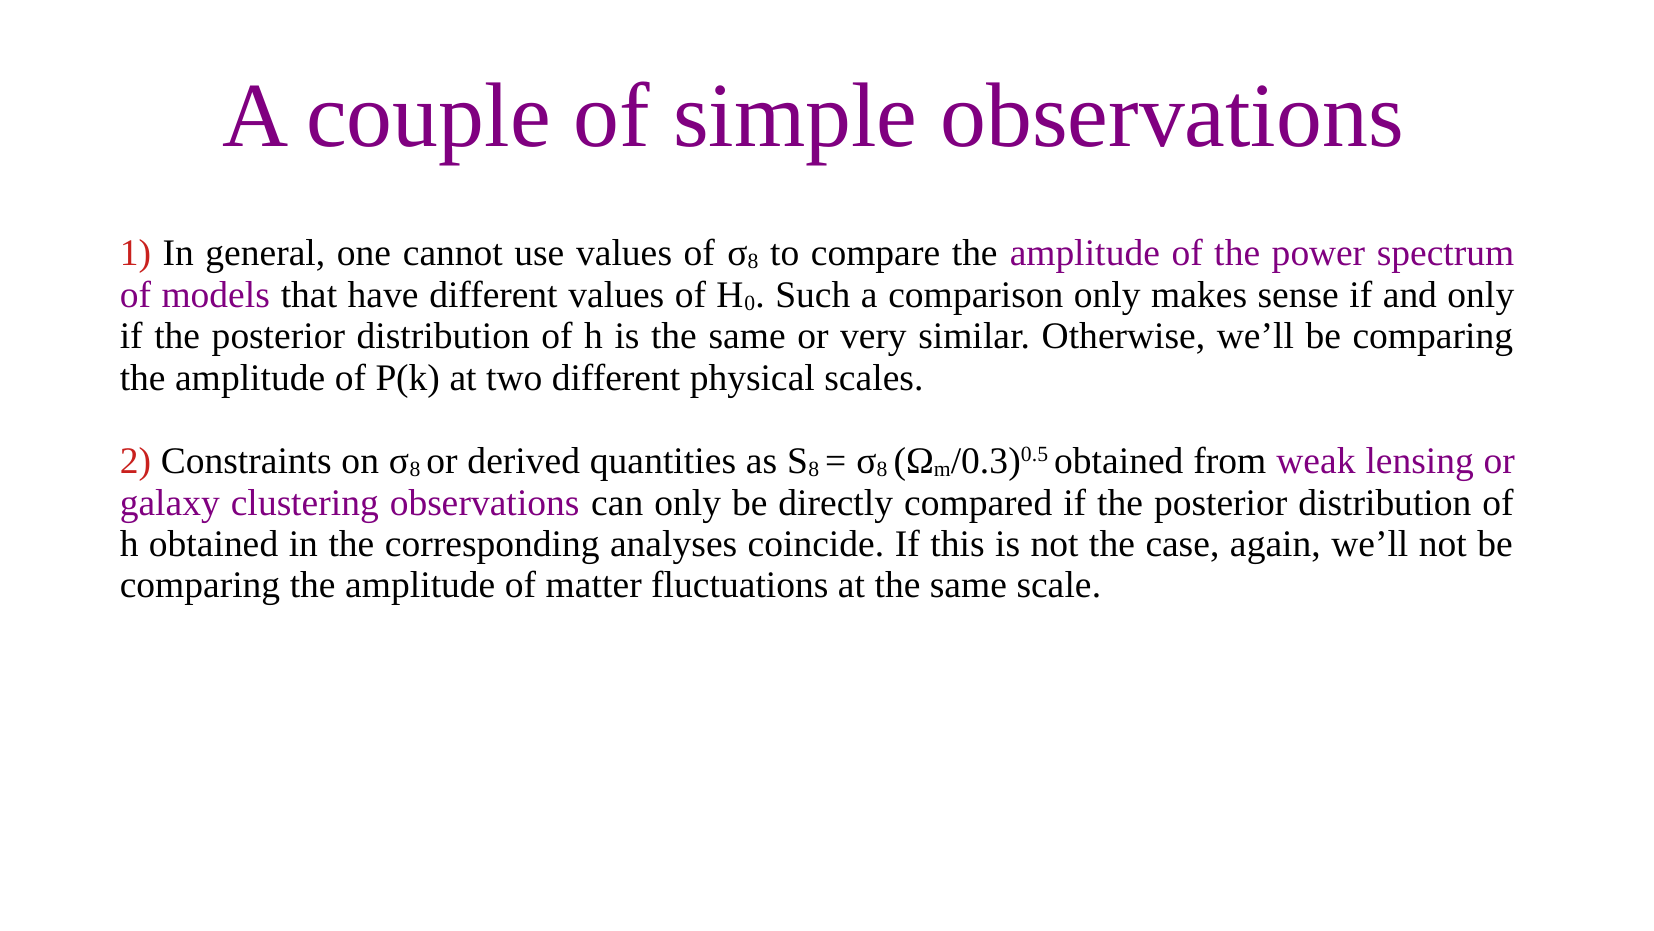

# A couple of simple observations
1) In general, one cannot use values of σ8 to compare the amplitude of the power spectrum of models that have different values of H0. Such a comparison only makes sense if and only if the posterior distribution of h is the same or very similar. Otherwise, we’ll be comparing the amplitude of P(k) at two different physical scales.
2) Constraints on σ8 or derived quantities as S8 = σ8 (Ωm/0.3)0.5 obtained from weak lensing or galaxy clustering observations can only be directly compared if the posterior distribution of h obtained in the corresponding analyses coincide. If this is not the case, again, we’ll not be comparing the amplitude of matter fluctuations at the same scale.